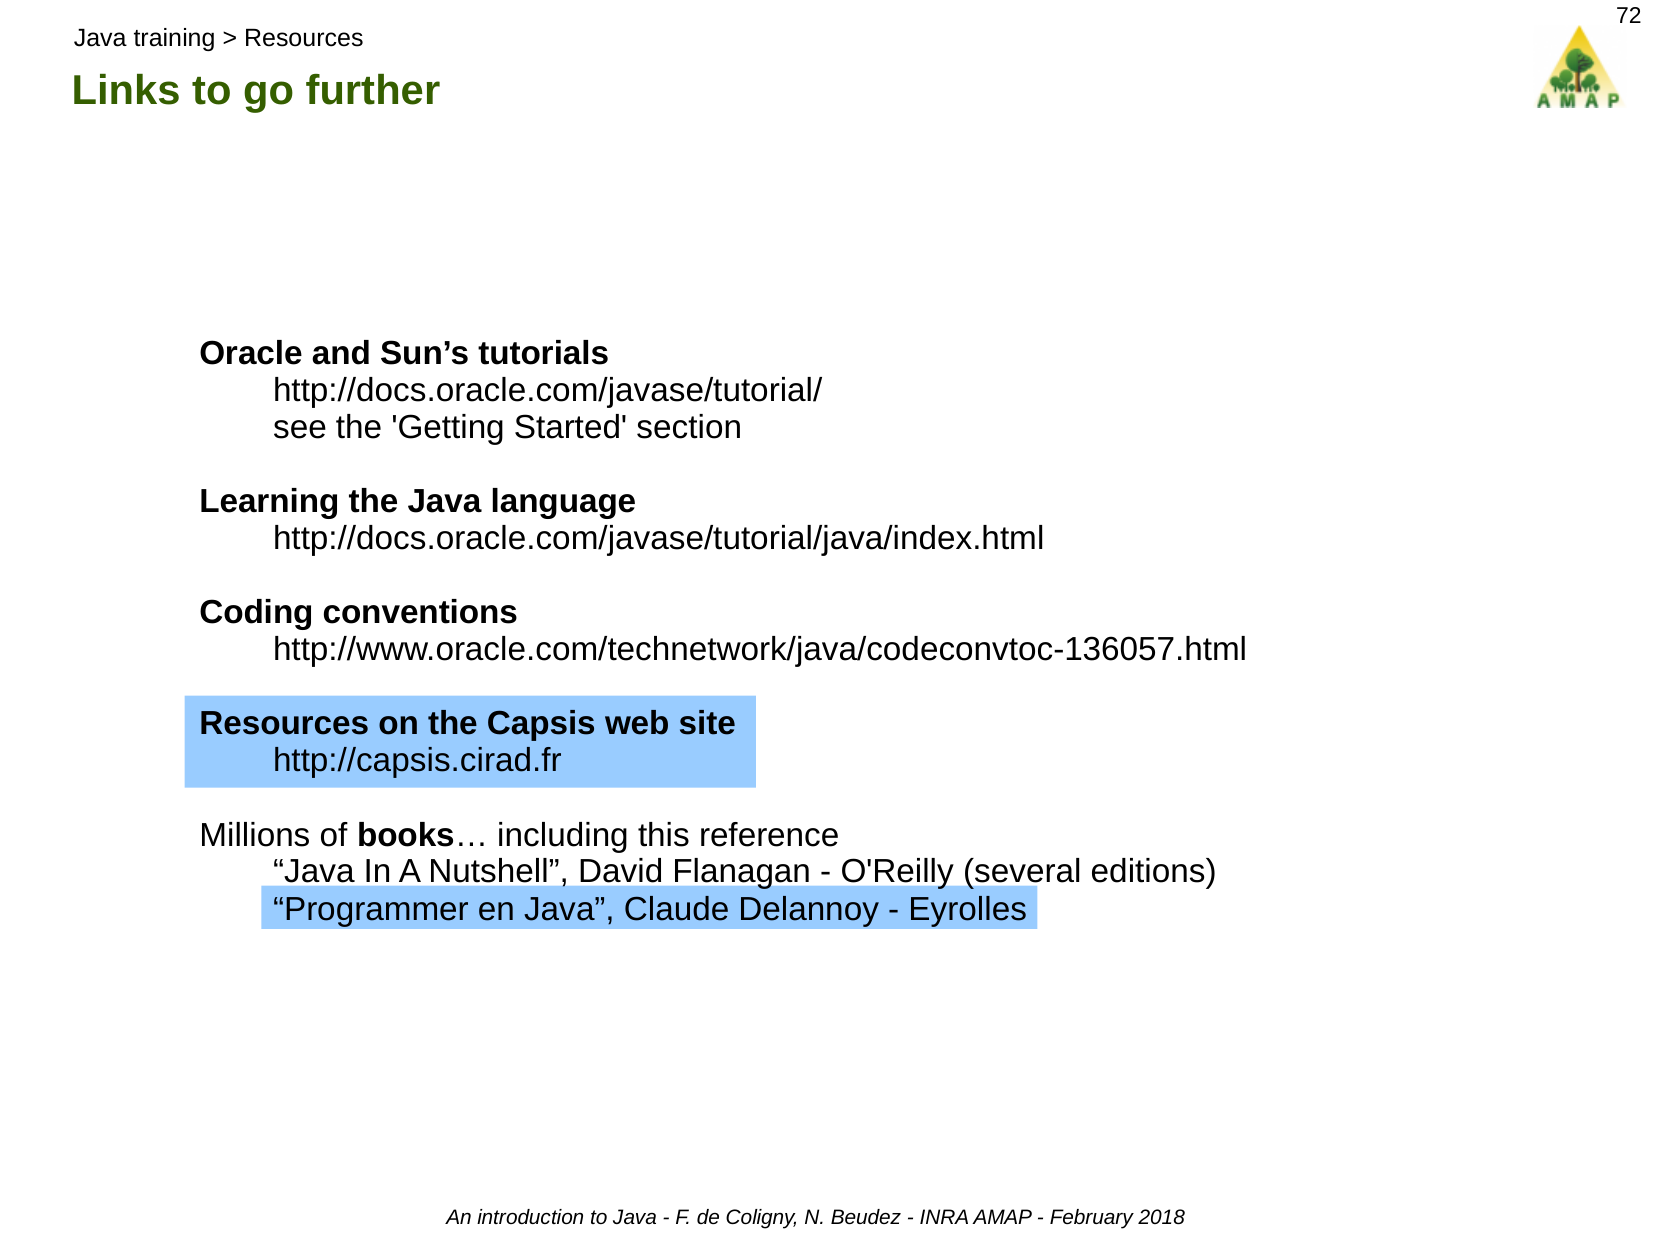

72
Java training > Resources
Links to go further
Oracle and Sun’s tutorials
	http://docs.oracle.com/javase/tutorial/
	see the 'Getting Started' section
Learning the Java language
	http://docs.oracle.com/javase/tutorial/java/index.html
Coding conventions
	http://www.oracle.com/technetwork/java/codeconvtoc-136057.html
Resources on the Capsis web site
	http://capsis.cirad.fr
Millions of books… including this reference
	“Java In A Nutshell”, David Flanagan - O'Reilly (several editions)
	“Programmer en Java”, Claude Delannoy - Eyrolles